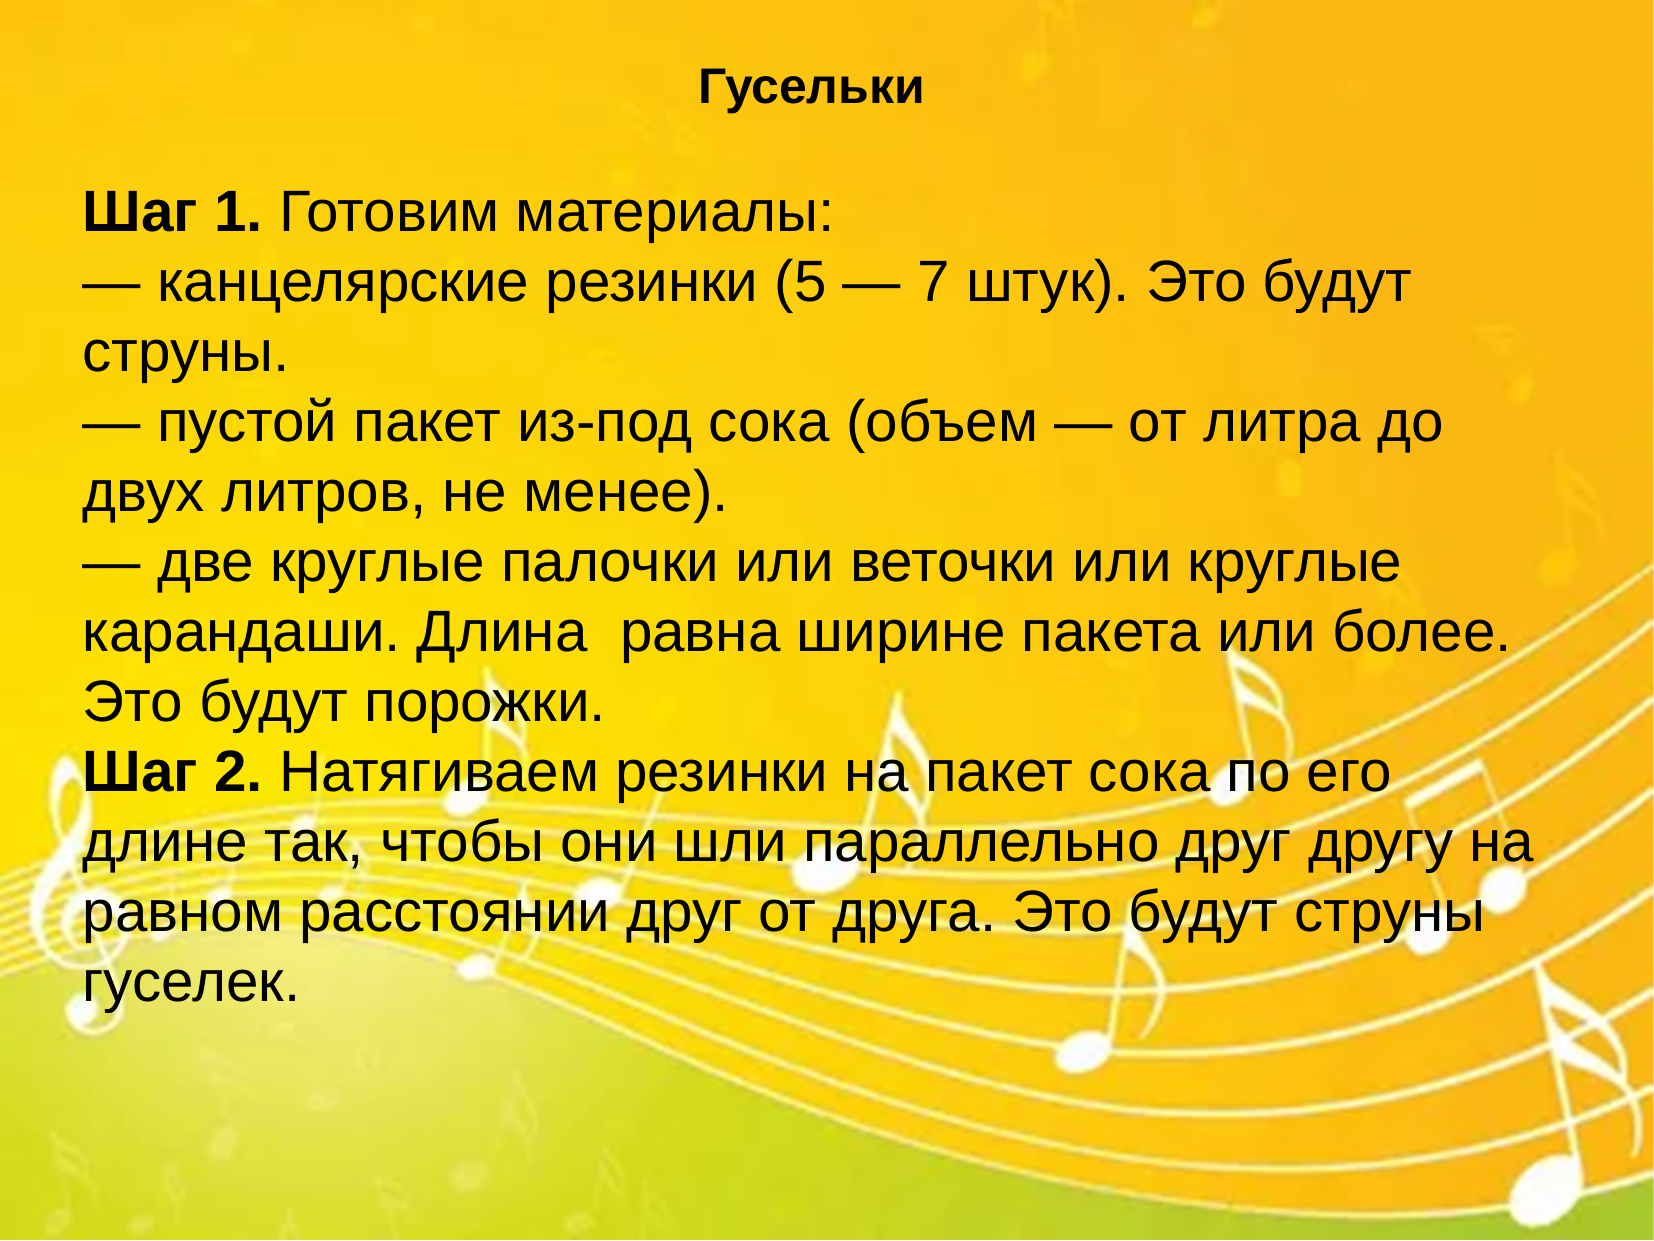

# Гусельки Шаг 1. Готовим материалы: — канцелярские резинки (5 — 7 штук). Это будут струны. — пустой пакет из-под сока (объем — от литра до двух литров, не менее). — две круглые палочки или веточки или круглые карандаши. Длина равна ширине пакета или более. Это будут порожки. Шаг 2. Натягиваем резинки на пакет сока по его длине так, чтобы они шли параллельно друг другу на равном расстоянии друг от друга. Это будут струны гуселек.